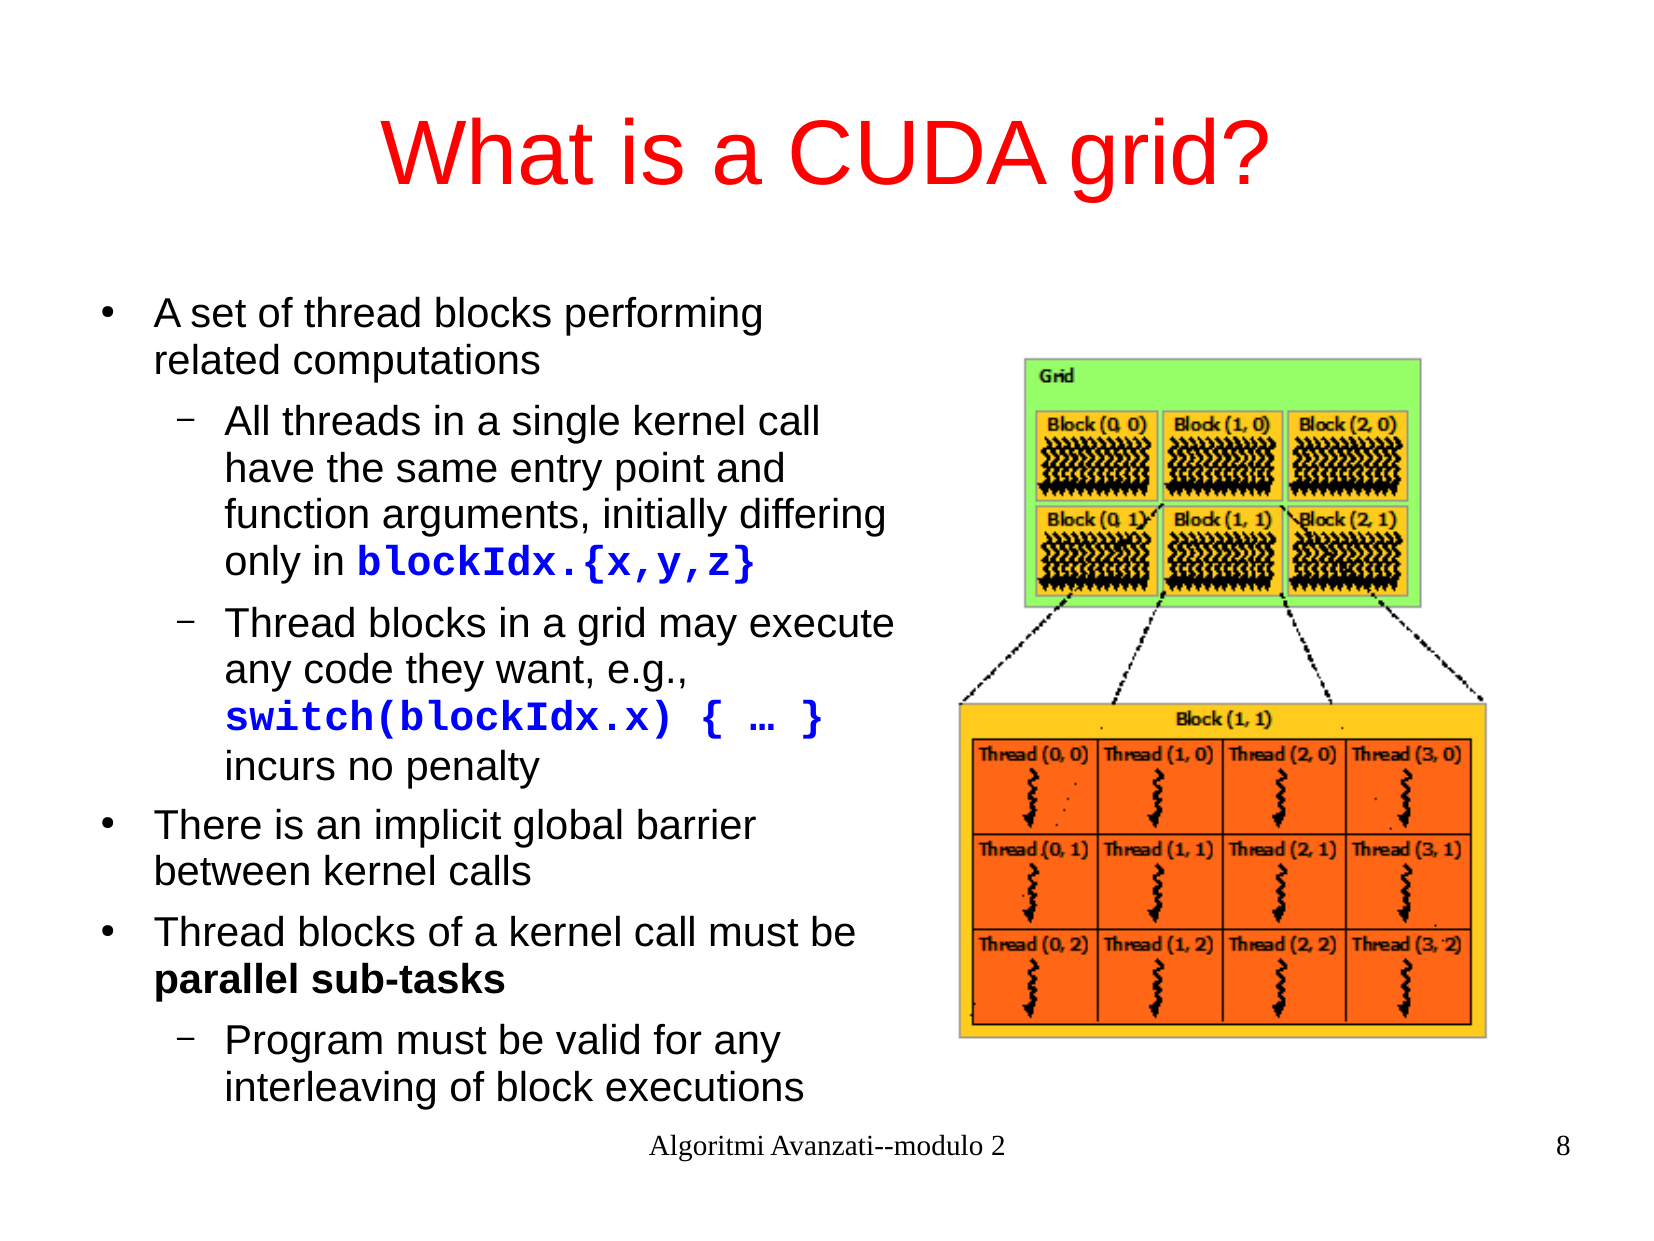

# What is a CUDA grid?
A set of thread blocks performing related computations
All threads in a single kernel call have the same entry point and function arguments, initially differing only in blockIdx.{x,y,z}
Thread blocks in a grid may execute any code they want, e.g., switch(blockIdx.x) { … } incurs no penalty
There is an implicit global barrier between kernel calls
Thread blocks of a kernel call must be parallel sub-tasks
Program must be valid for any interleaving of block executions
Algoritmi Avanzati--modulo 2
8